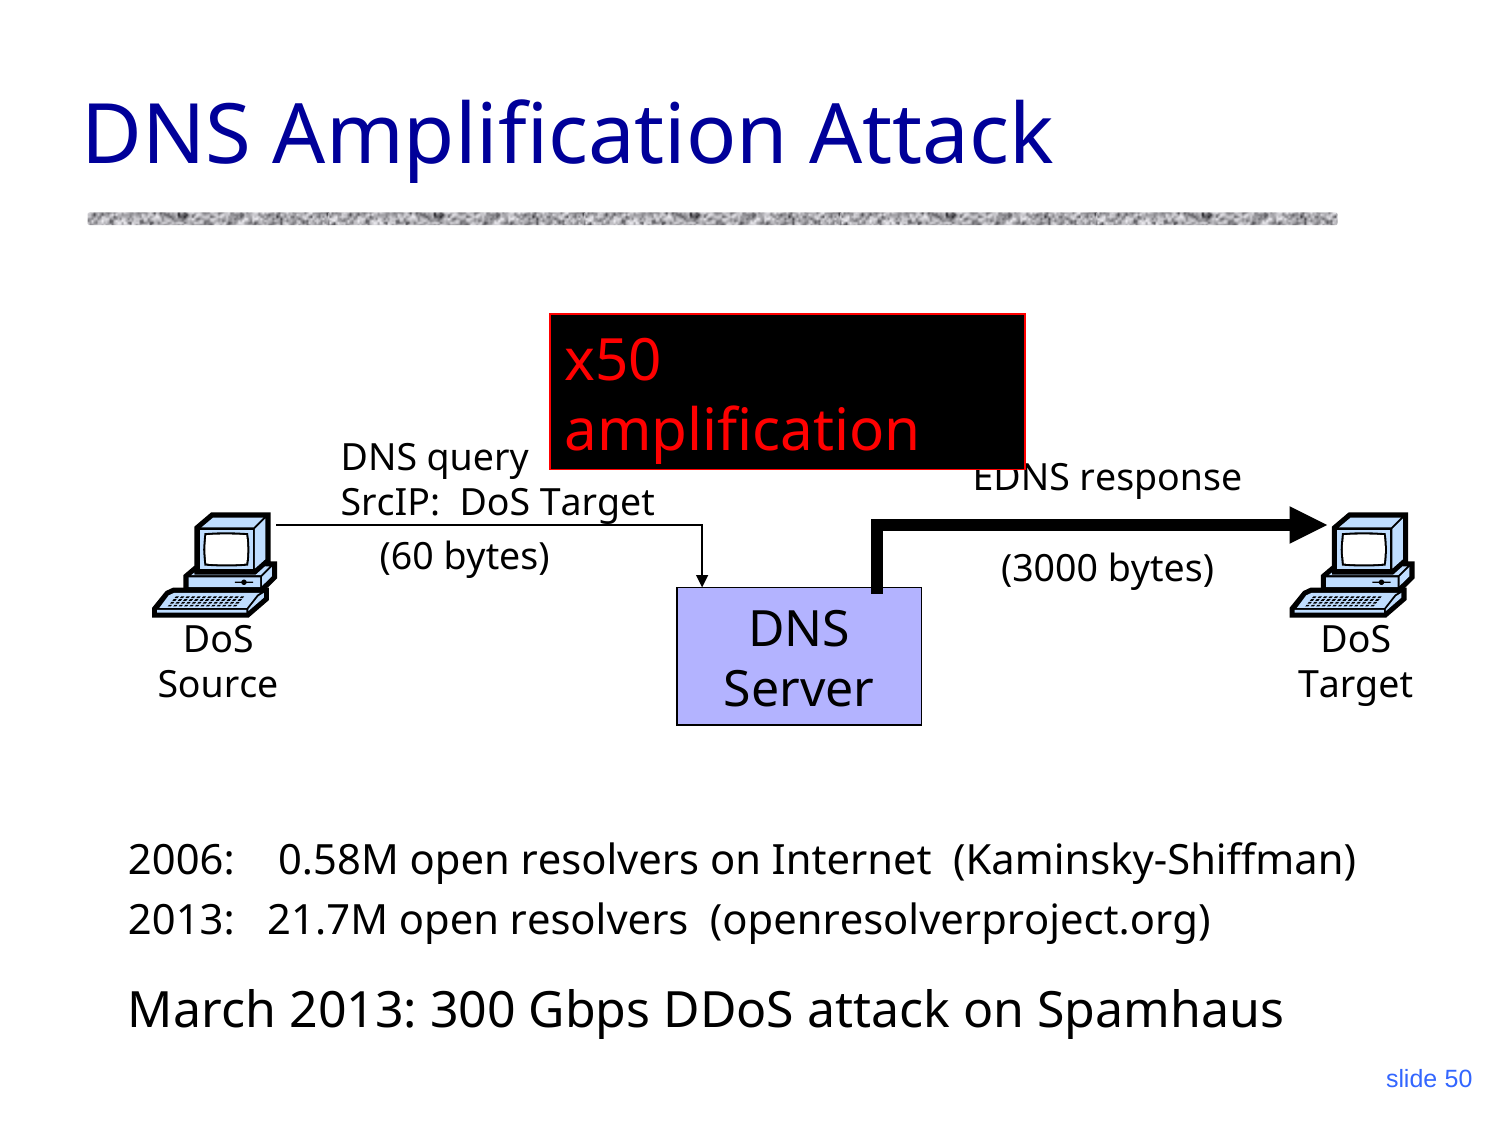

# DNS Amplification Attack
x50 amplification
EDNS response
(3000 bytes)
DNS query
SrcIP: DoS Target
 (60 bytes)
DNS
Server
DoS
Source
DoS
Target
2006: 0.58M open resolvers on Internet (Kaminsky-Shiffman)
2013: 21.7M open resolvers (openresolverproject.org)
March 2013: 300 Gbps DDoS attack on Spamhaus
slide